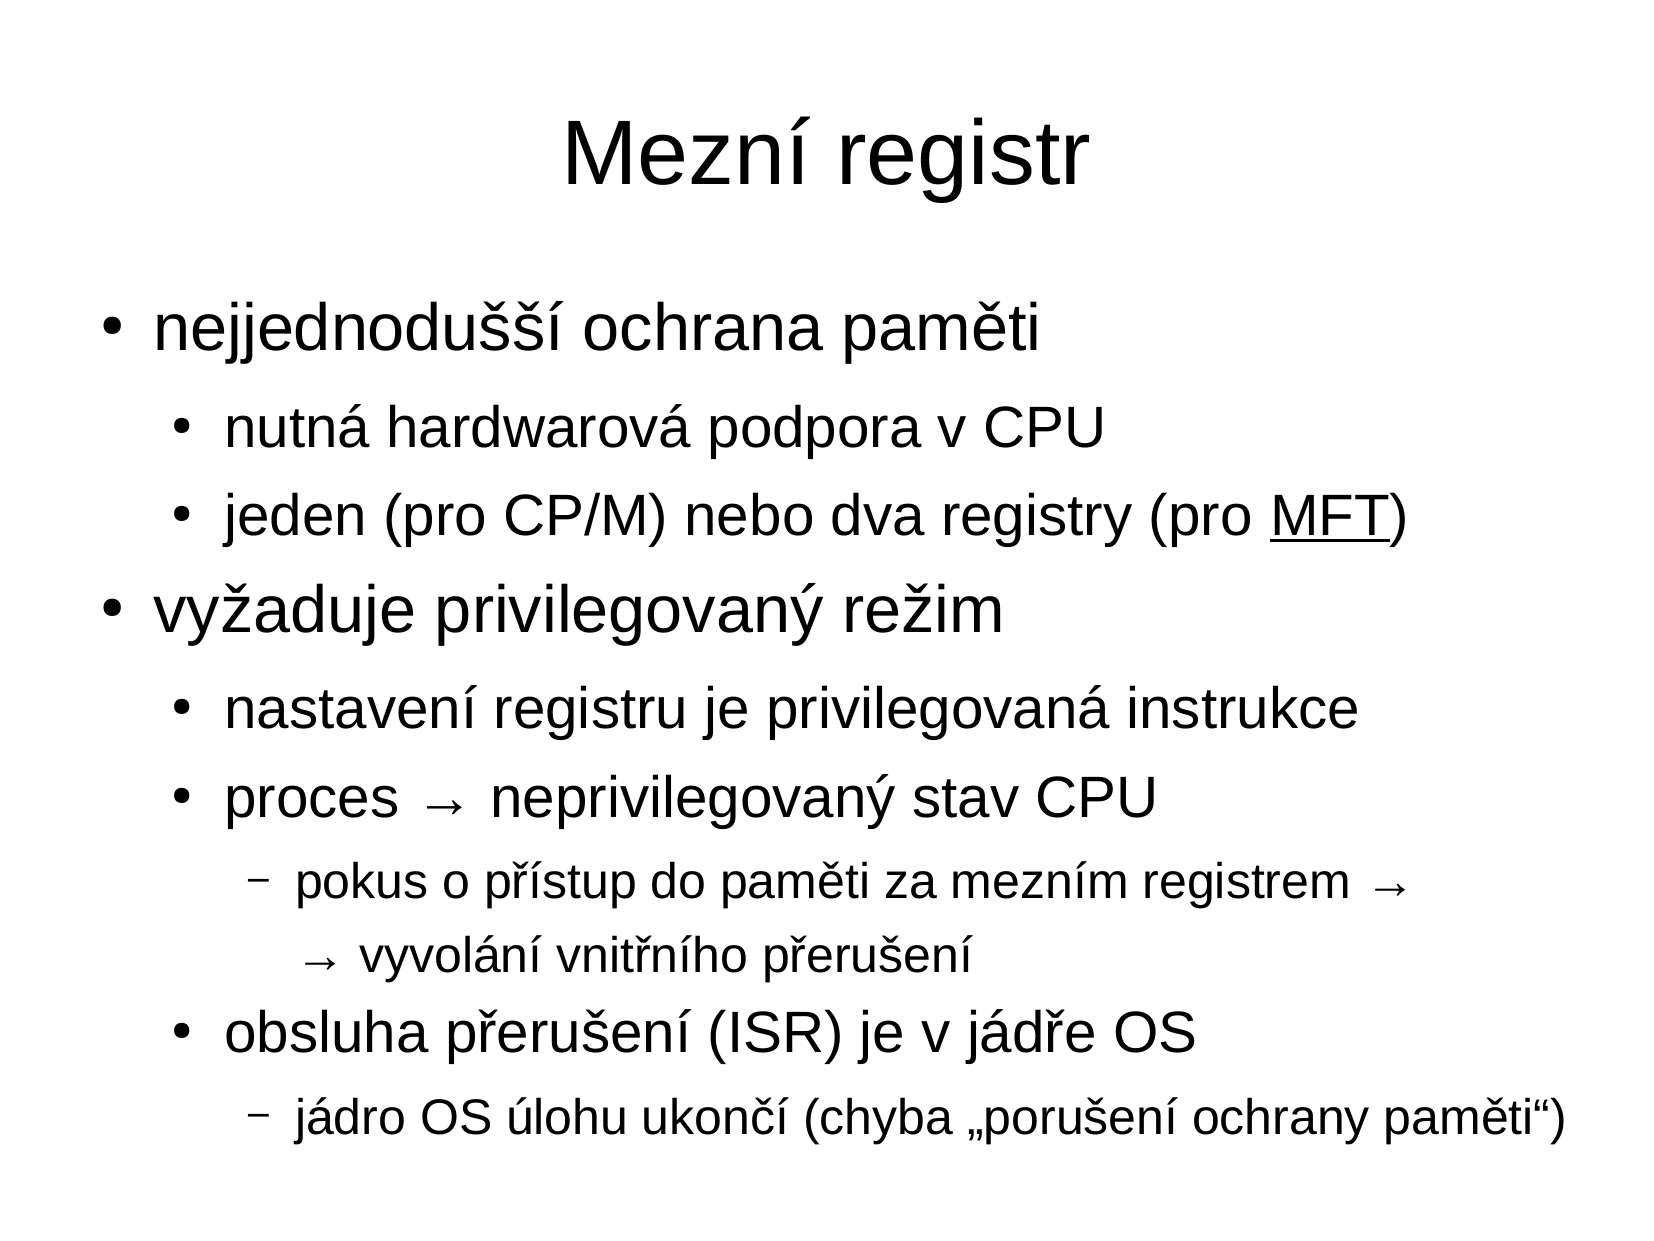

# Mezní registr
nejjednodušší ochrana paměti
nutná hardwarová podpora v CPU
jeden (pro CP/M) nebo dva registry (pro MFT)
vyžaduje privilegovaný režim
nastavení registru je privilegovaná instrukce
proces → neprivilegovaný stav CPU
pokus o přístup do paměti za mezním registrem →
→ vyvolání vnitřního přerušení
obsluha přerušení (ISR) je v jádře OS
jádro OS úlohu ukončí (chyba „porušení ochrany paměti“)